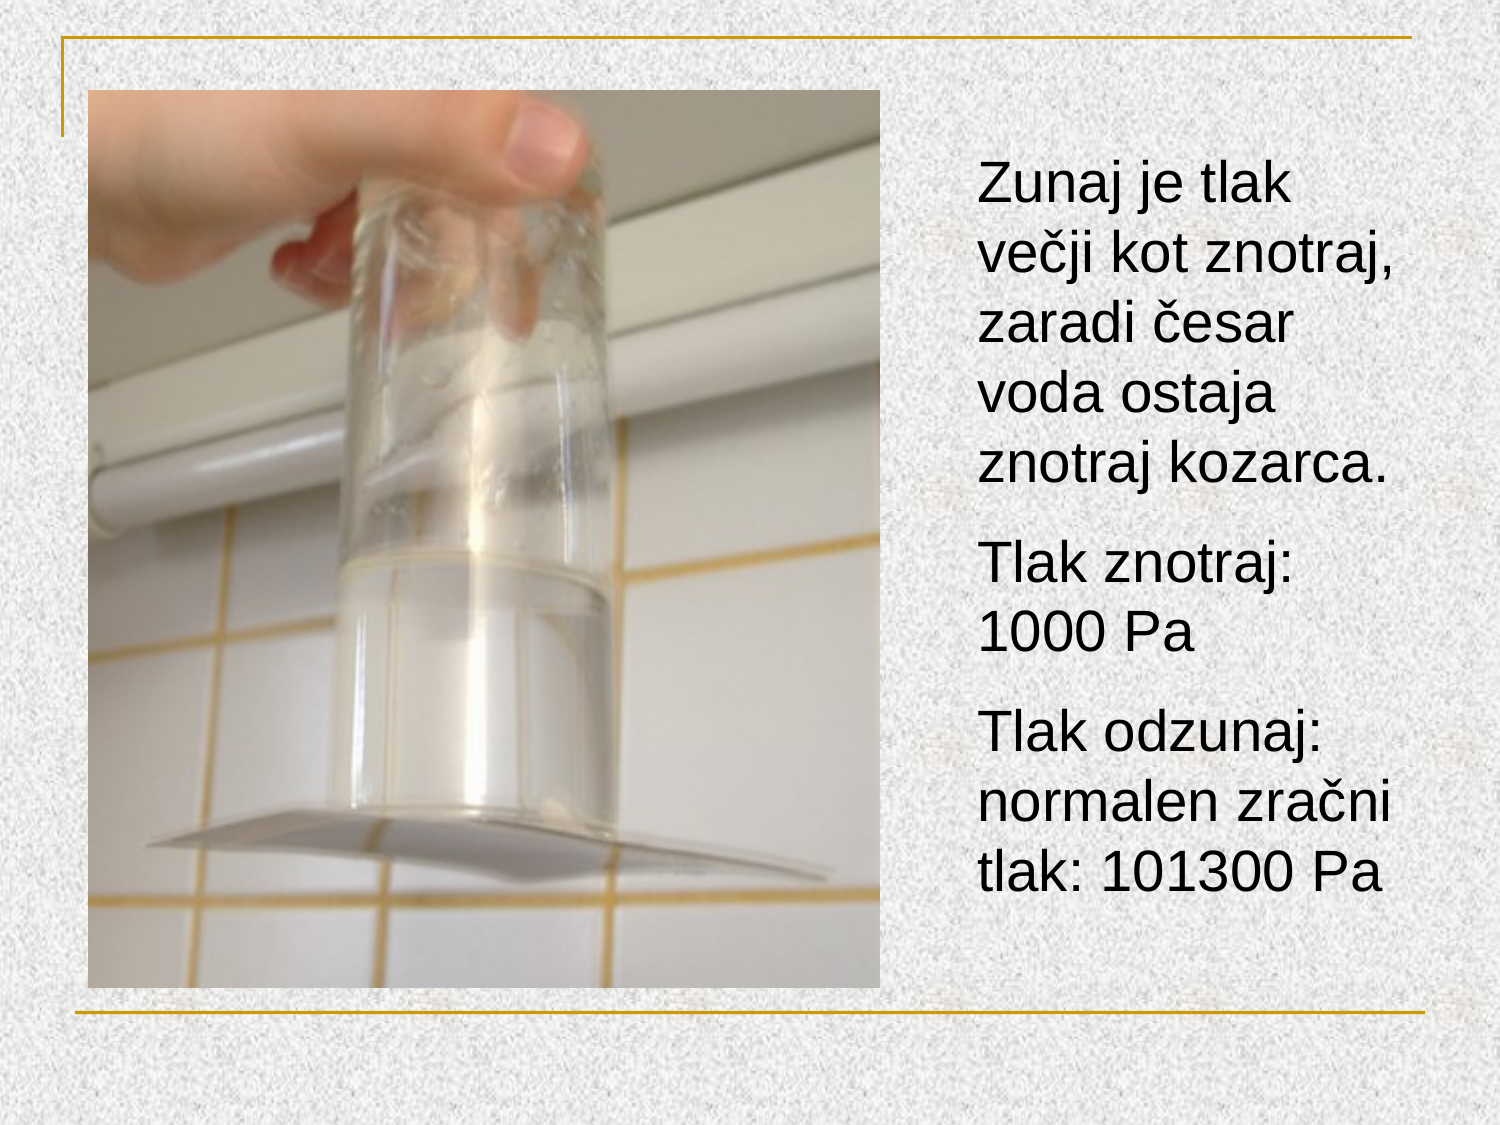

#
Zunaj je tlak večji kot znotraj, zaradi česar voda ostaja znotraj kozarca.
Tlak znotraj: 1000 Pa
Tlak odzunaj: normalen zračni tlak: 101300 Pa